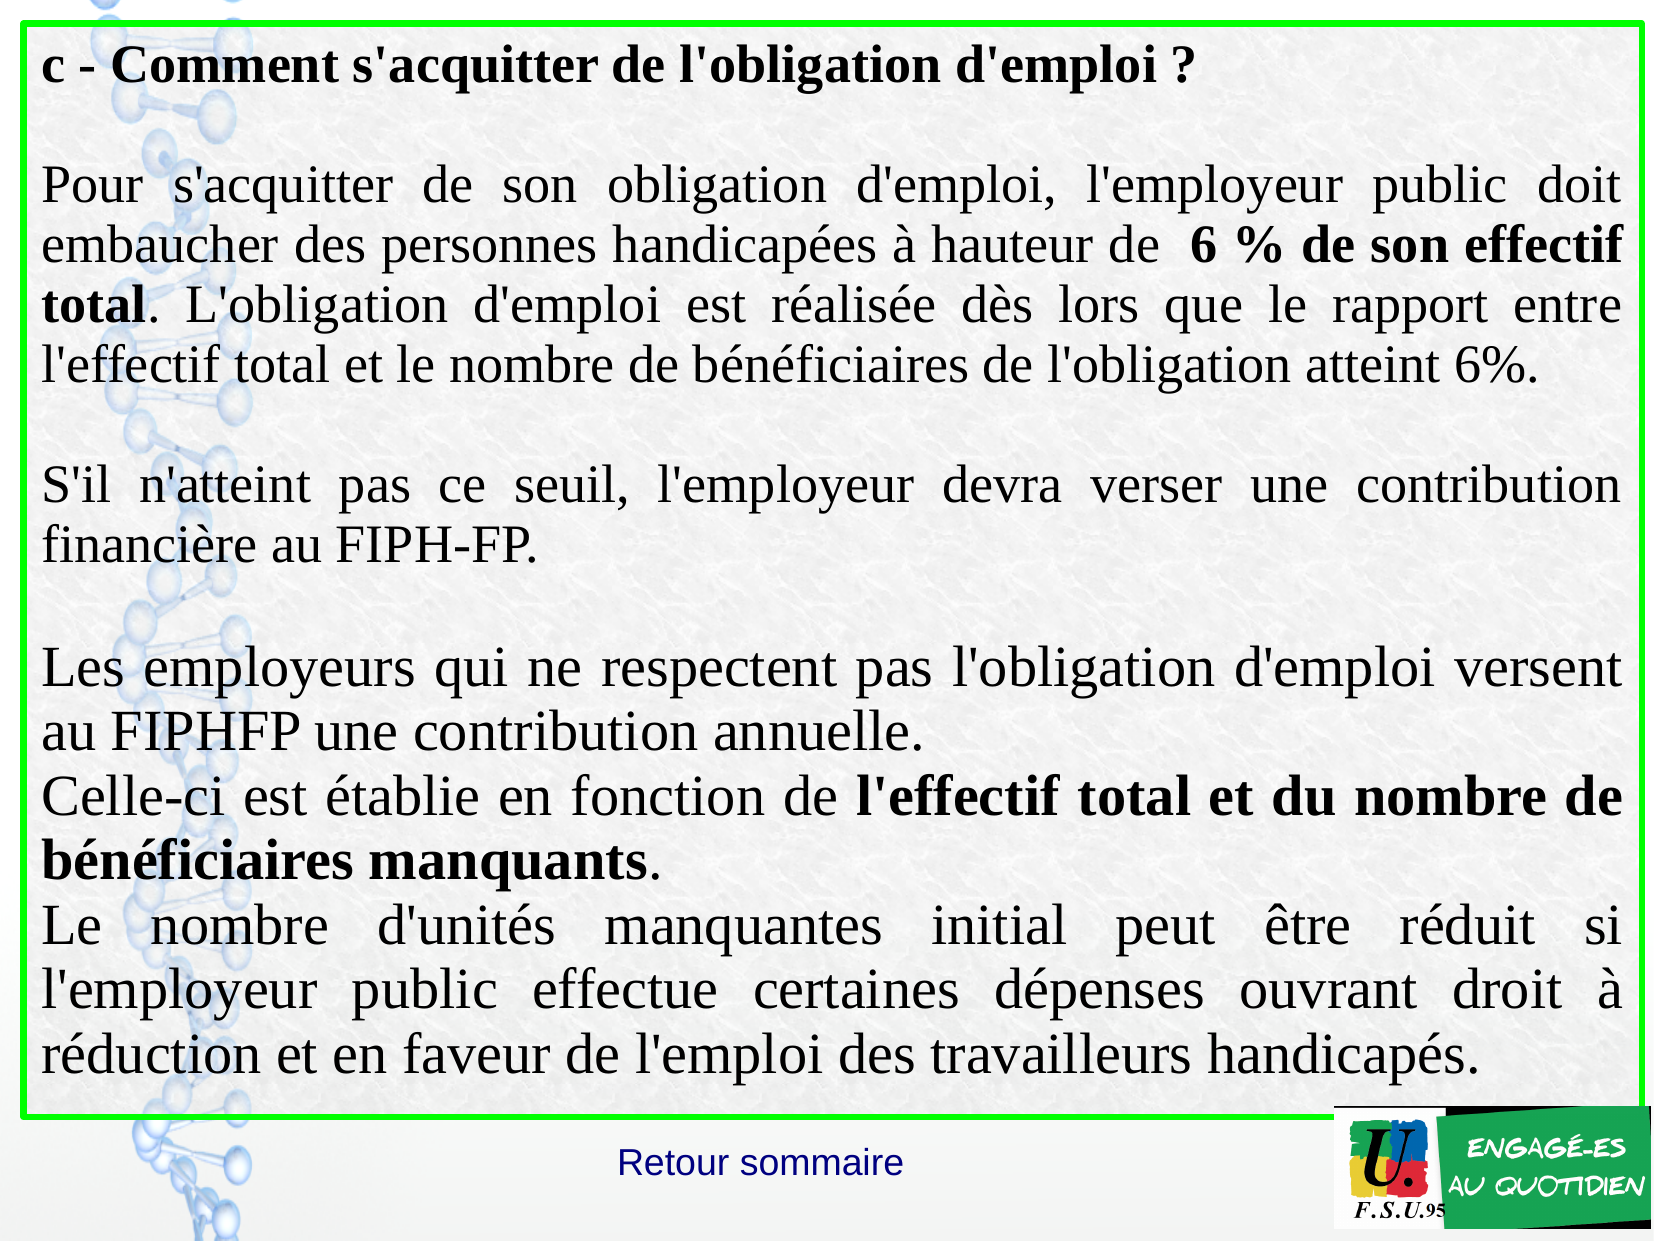

c - Comment s'acquitter de l'obligation d'emploi ?
Pour s'acquitter de son obligation d'emploi, l'employeur public doit embaucher des personnes handicapées à hauteur de  6 % de son effectif total. L'obligation d'emploi est réalisée dès lors que le rapport entre l'effectif total et le nombre de bénéficiaires de l'obligation atteint 6%.
S'il n'atteint pas ce seuil, l'employeur devra verser une contribution financière au FIPH-FP.
Les employeurs qui ne respectent pas l'obligation d'emploi versent au FIPHFP une contribution annuelle.
Celle-ci est établie en fonction de l'effectif total et du nombre de bénéficiaires manquants.
Le nombre d'unités manquantes initial peut être réduit si l'employeur public effectue certaines dépenses ouvrant droit à réduction et en faveur de l'emploi des travailleurs handicapés.
Retour sommaire